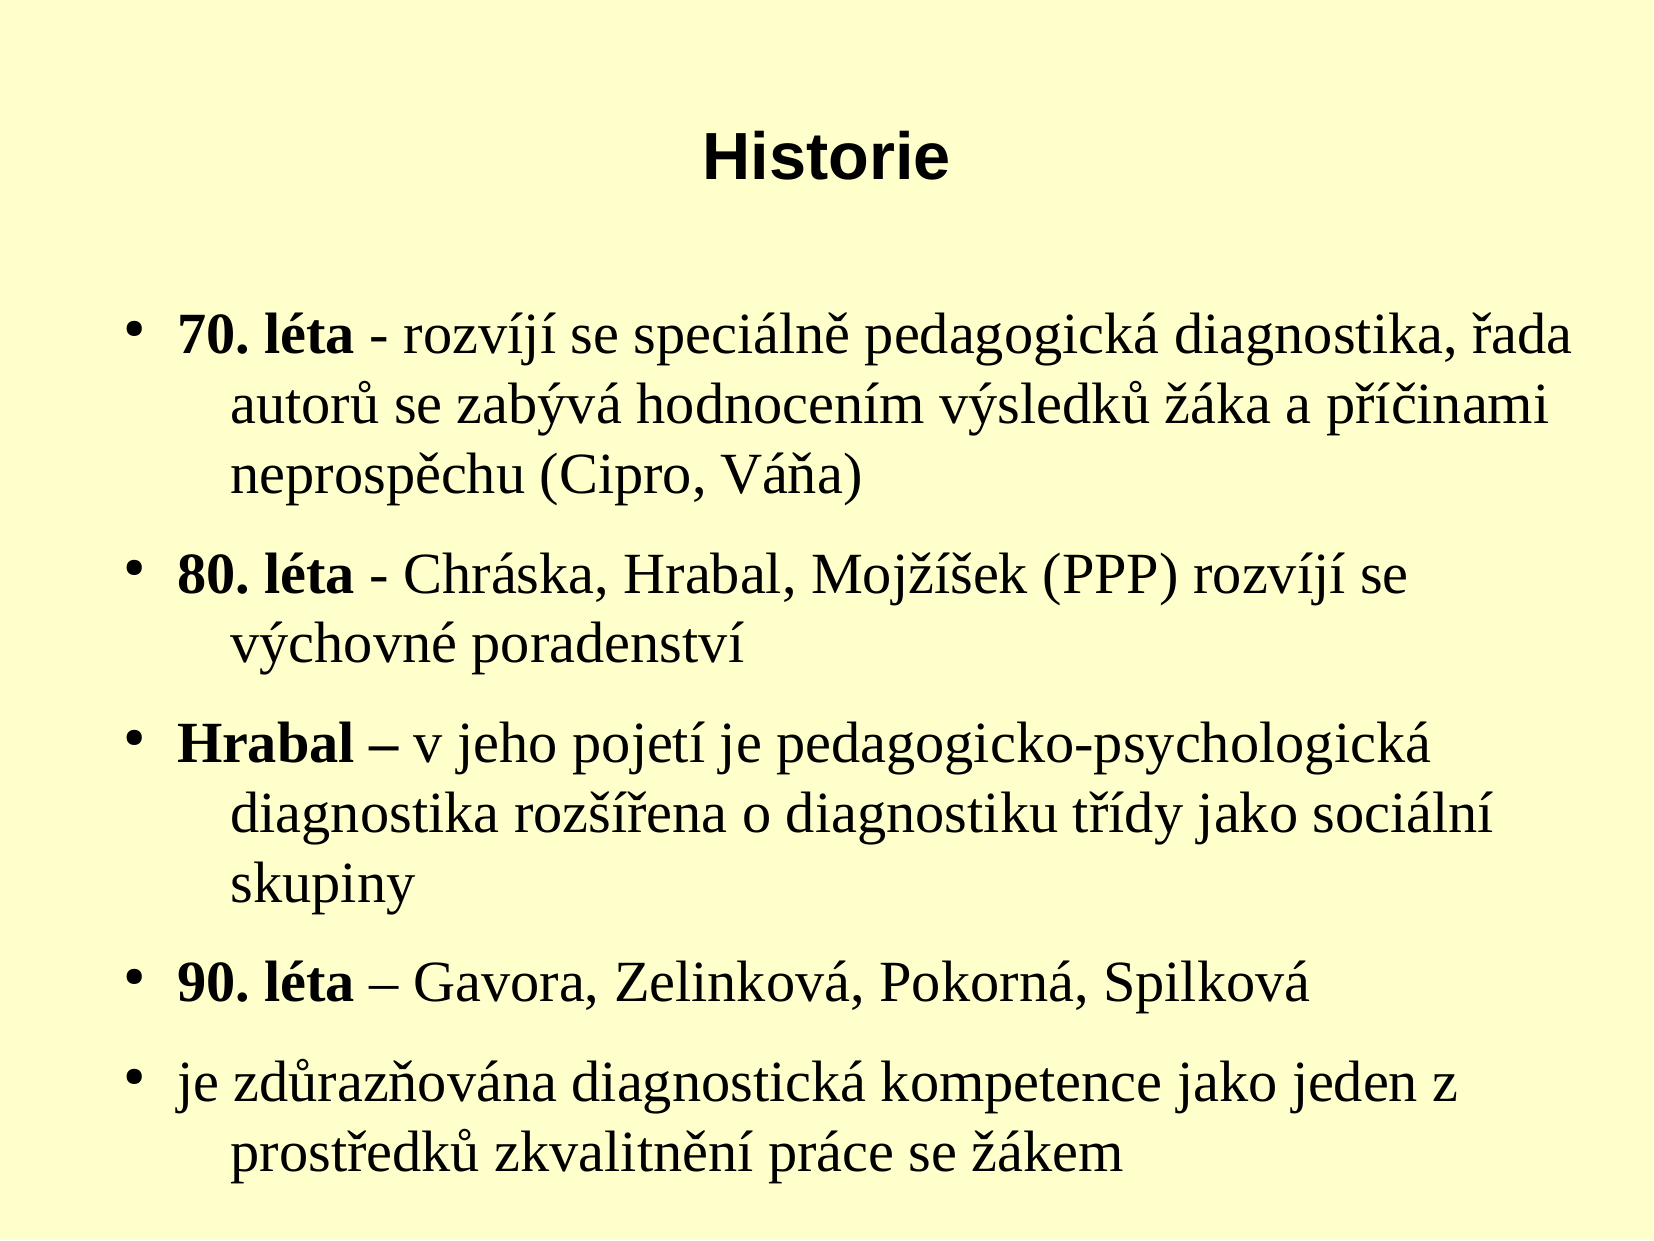

# Historie
70. léta - rozvíjí se speciálně pedagogická diagnostika, řada autorů se zabývá hodnocením výsledků žáka a příčinami neprospěchu (Cipro, Váňa)
80. léta - Chráska, Hrabal, Mojžíšek (PPP) rozvíjí se výchovné poradenství
Hrabal – v jeho pojetí je pedagogicko-psychologická diagnostika rozšířena o diagnostiku třídy jako sociální skupiny
90. léta – Gavora, Zelinková, Pokorná, Spilková
je zdůrazňována diagnostická kompetence jako jeden z prostředků zkvalitnění práce se žákem